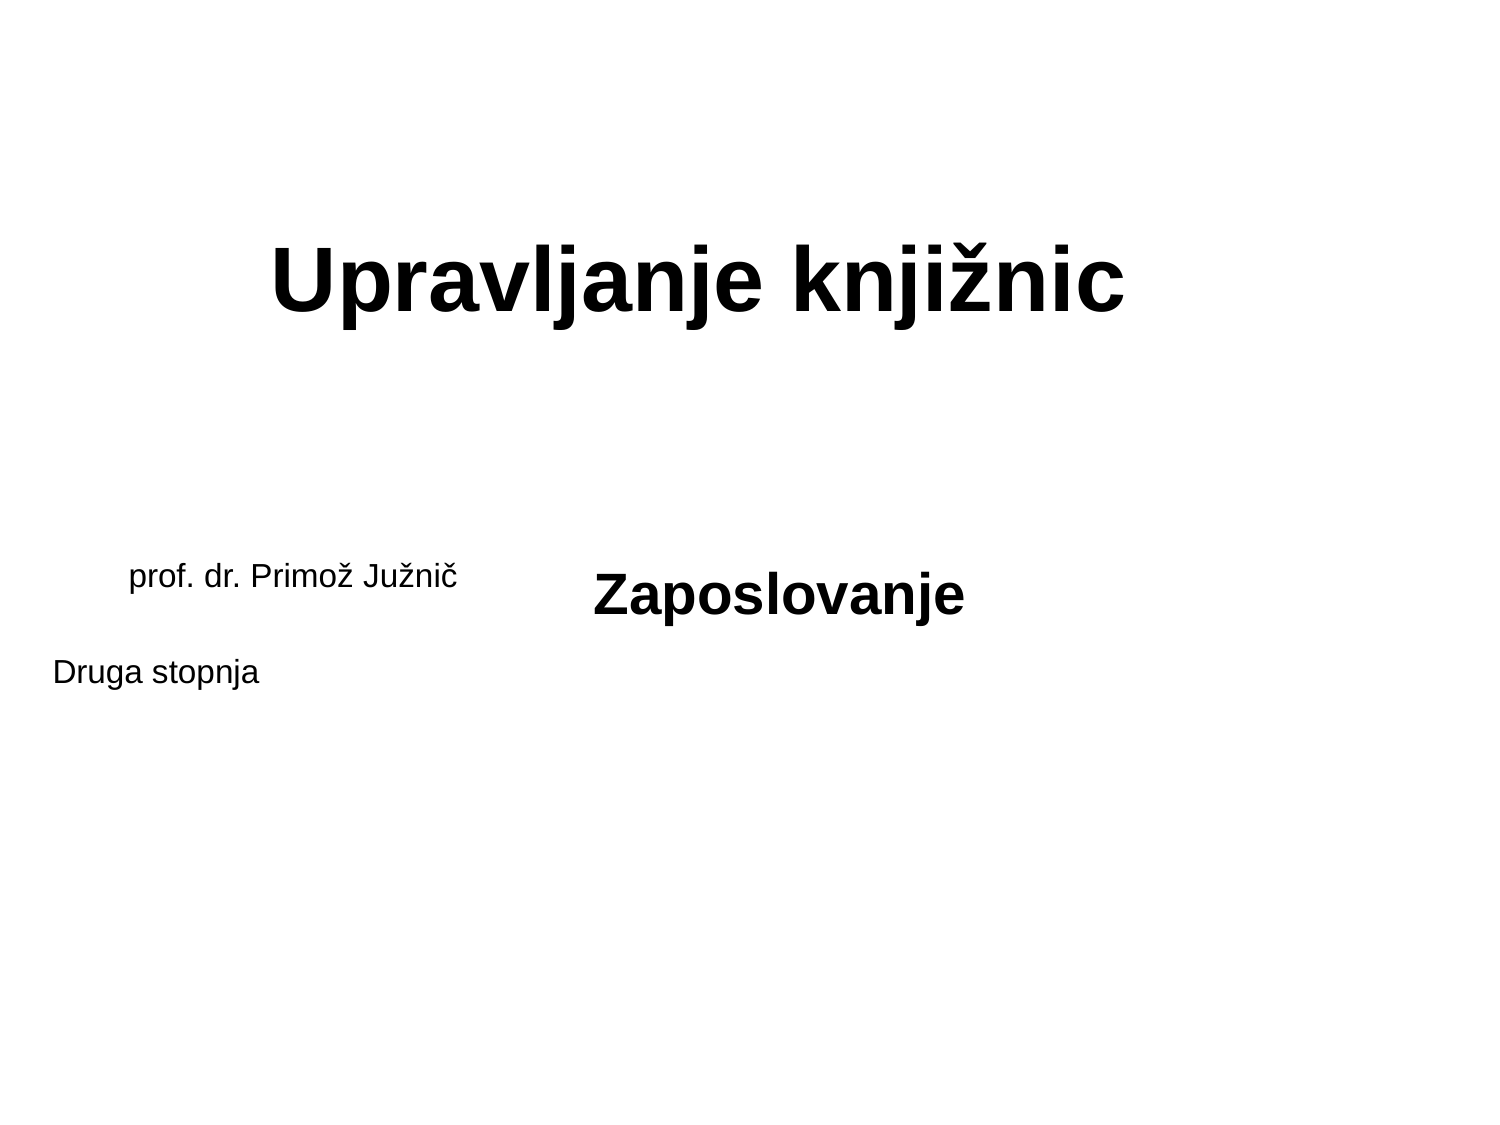

Upravljanje knjižnic
Zaposlovanje
# prof. dr. Primož Južnič
Druga stopnja